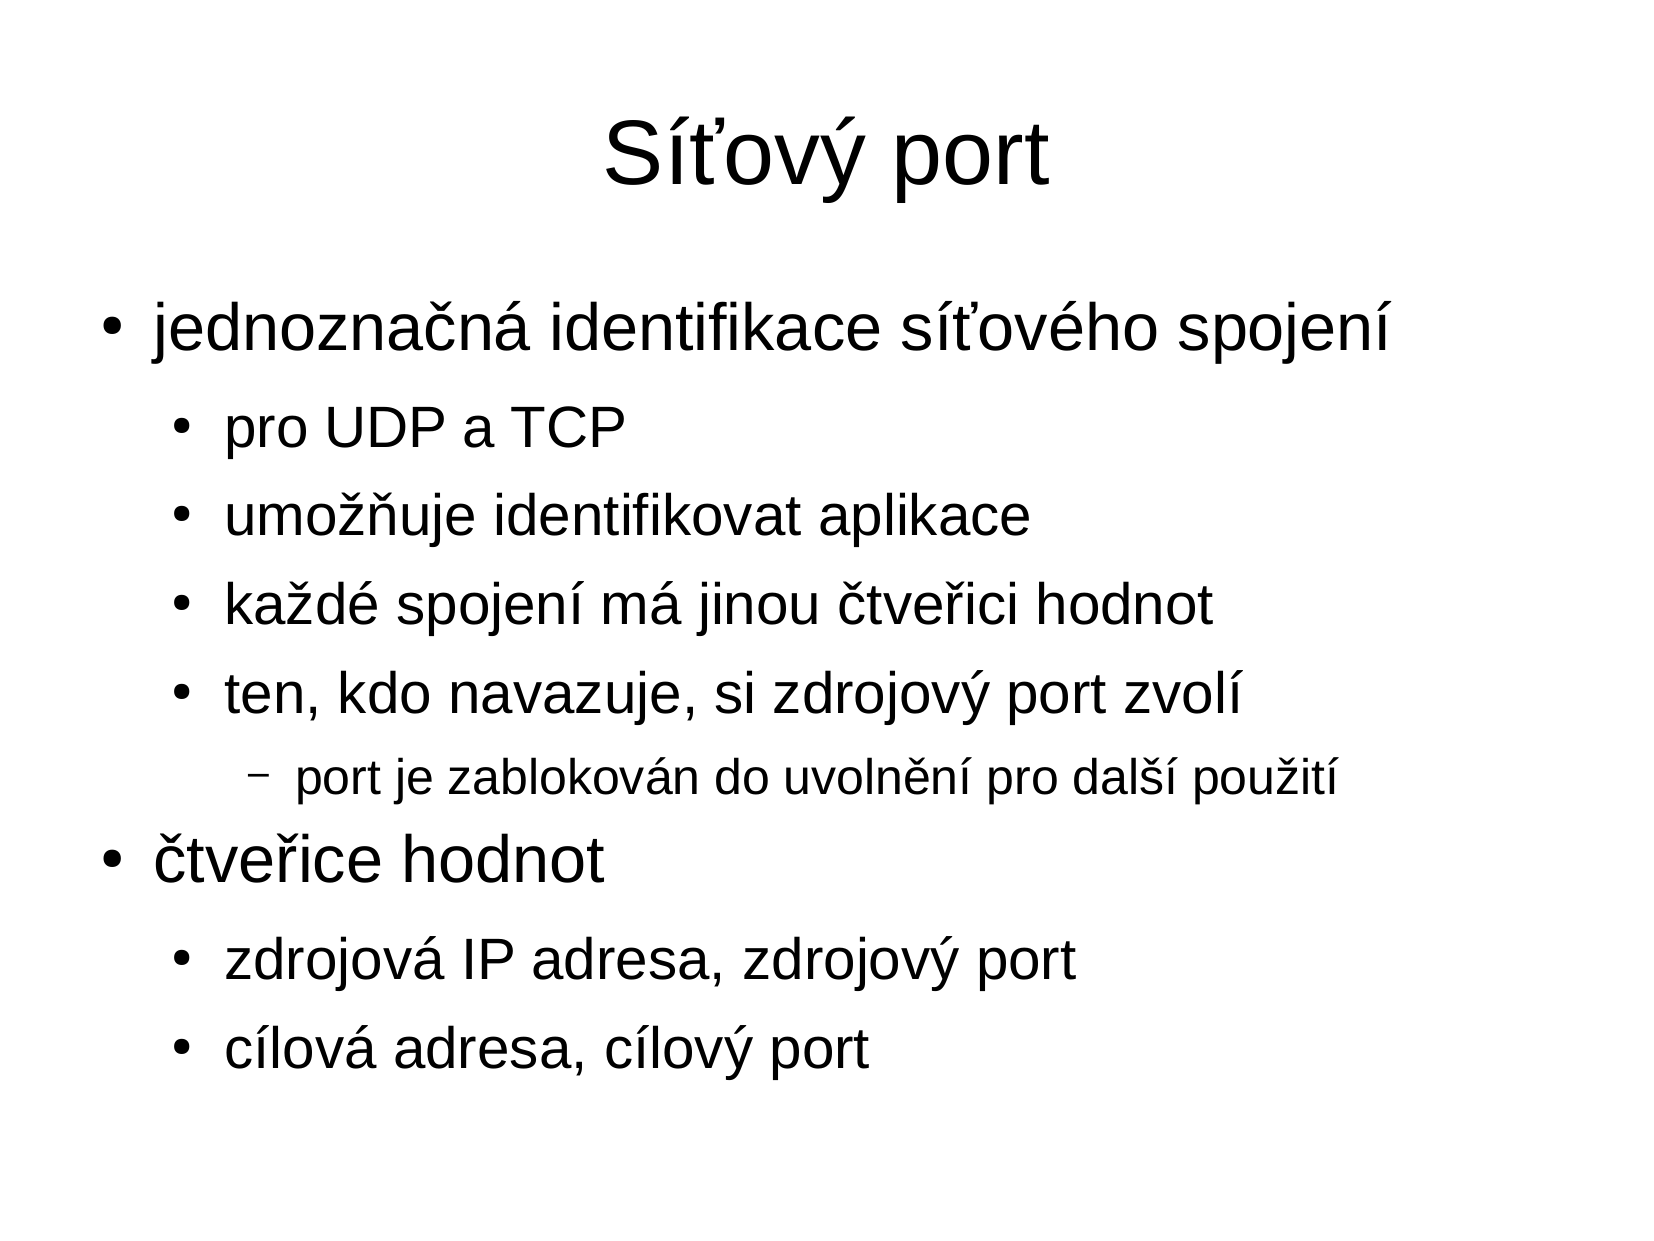

# Síťový port
jednoznačná identifikace síťového spojení
pro UDP a TCP
umožňuje identifikovat aplikace
každé spojení má jinou čtveřici hodnot
ten, kdo navazuje, si zdrojový port zvolí
port je zablokován do uvolnění pro další použití
čtveřice hodnot
zdrojová IP adresa, zdrojový port
cílová adresa, cílový port